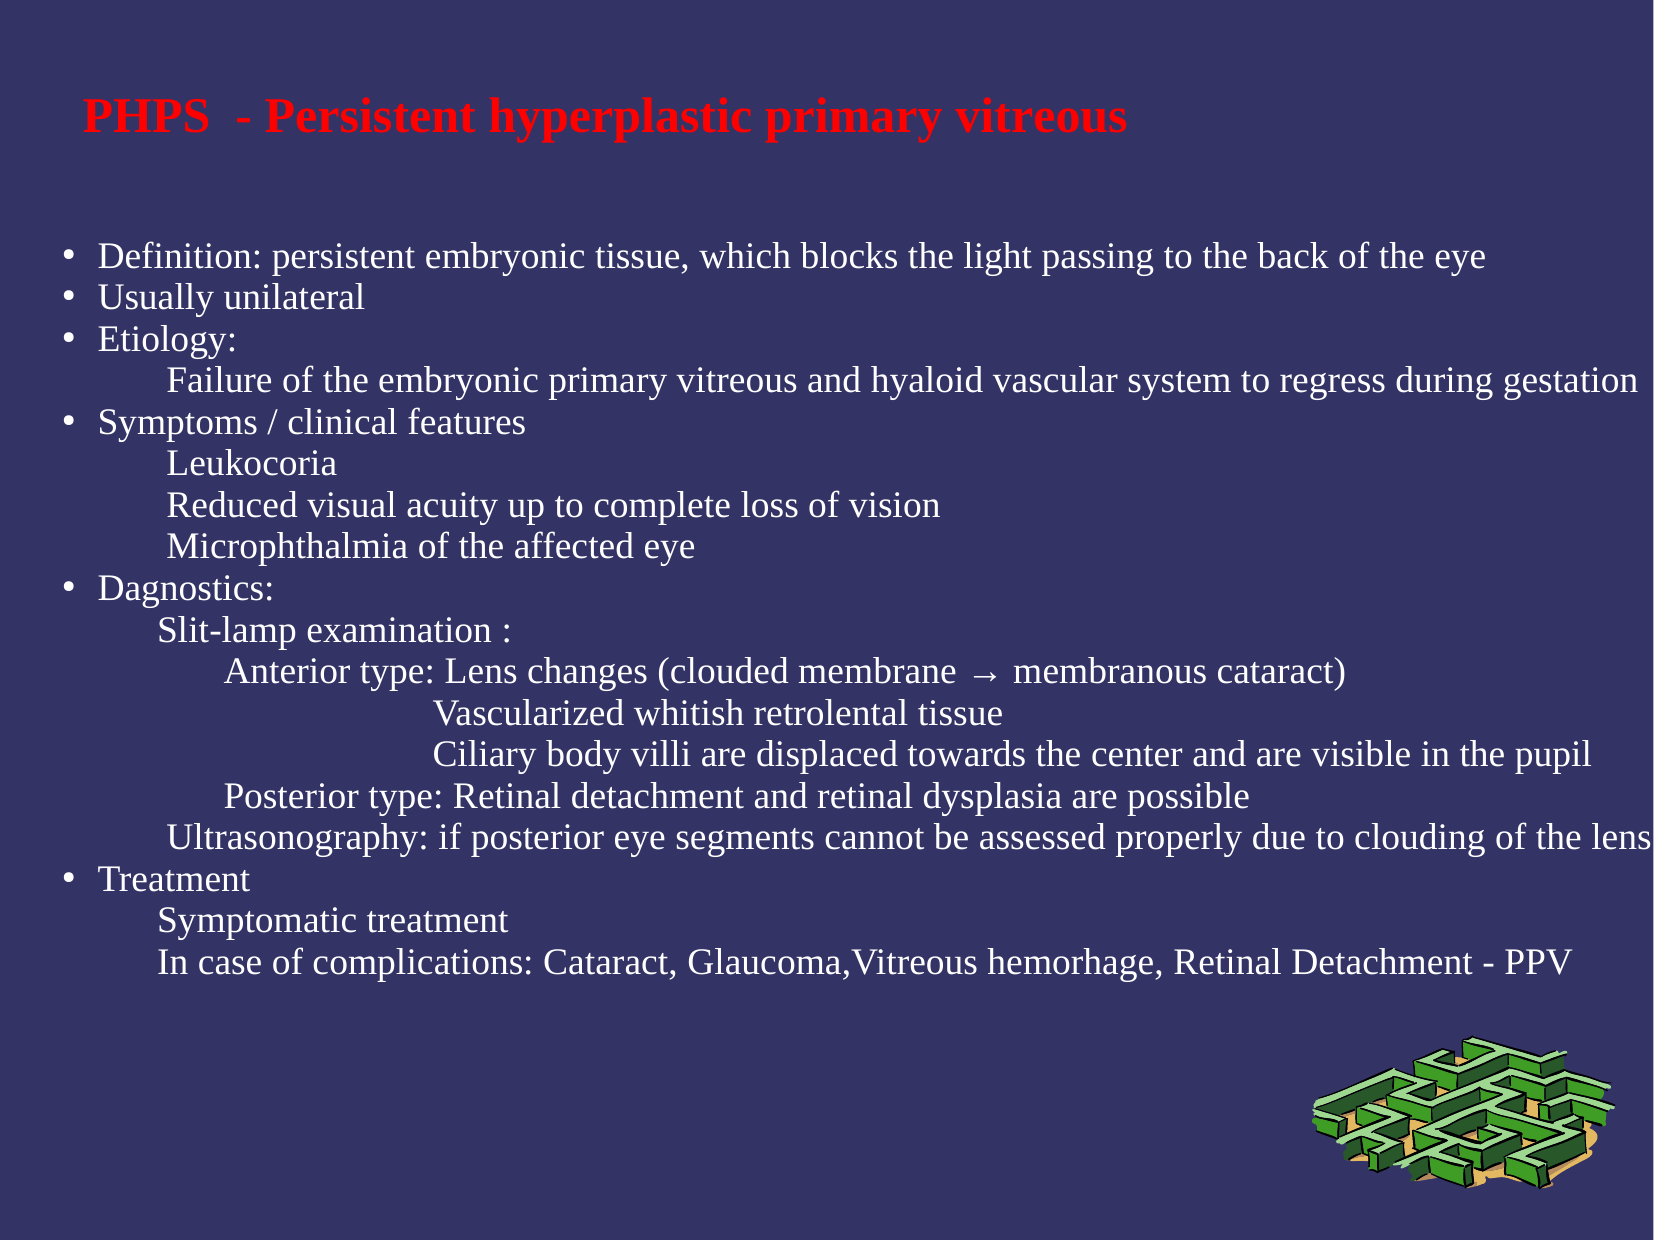

# PHPS - Persistent hyperplastic primary vitreous
Definition: persistent embryonic tissue, which blocks the light passing to the back of the eye
Usually unilateral
Etiology:
 Failure of the embryonic primary vitreous and hyaloid vascular system to regress during gestation
Symptoms / clinical features
 Leukocoria
 Reduced visual acuity up to complete loss of vision
 Microphthalmia of the affected eye
Dagnostics:
 Slit-lamp examination :
 Anterior type: Lens changes (clouded membrane → membranous cataract)
 Vascularized whitish retrolental tissue
 Ciliary body villi are displaced towards the center and are visible in the pupil
 Posterior type: Retinal detachment and retinal dysplasia are possible
 Ultrasonography: if posterior eye segments cannot be assessed properly due to clouding of the lens
Treatment
 Symptomatic treatment
 In case of complications: Cataract, Glaucoma,Vitreous hemorhage, Retinal Detachment - PPV